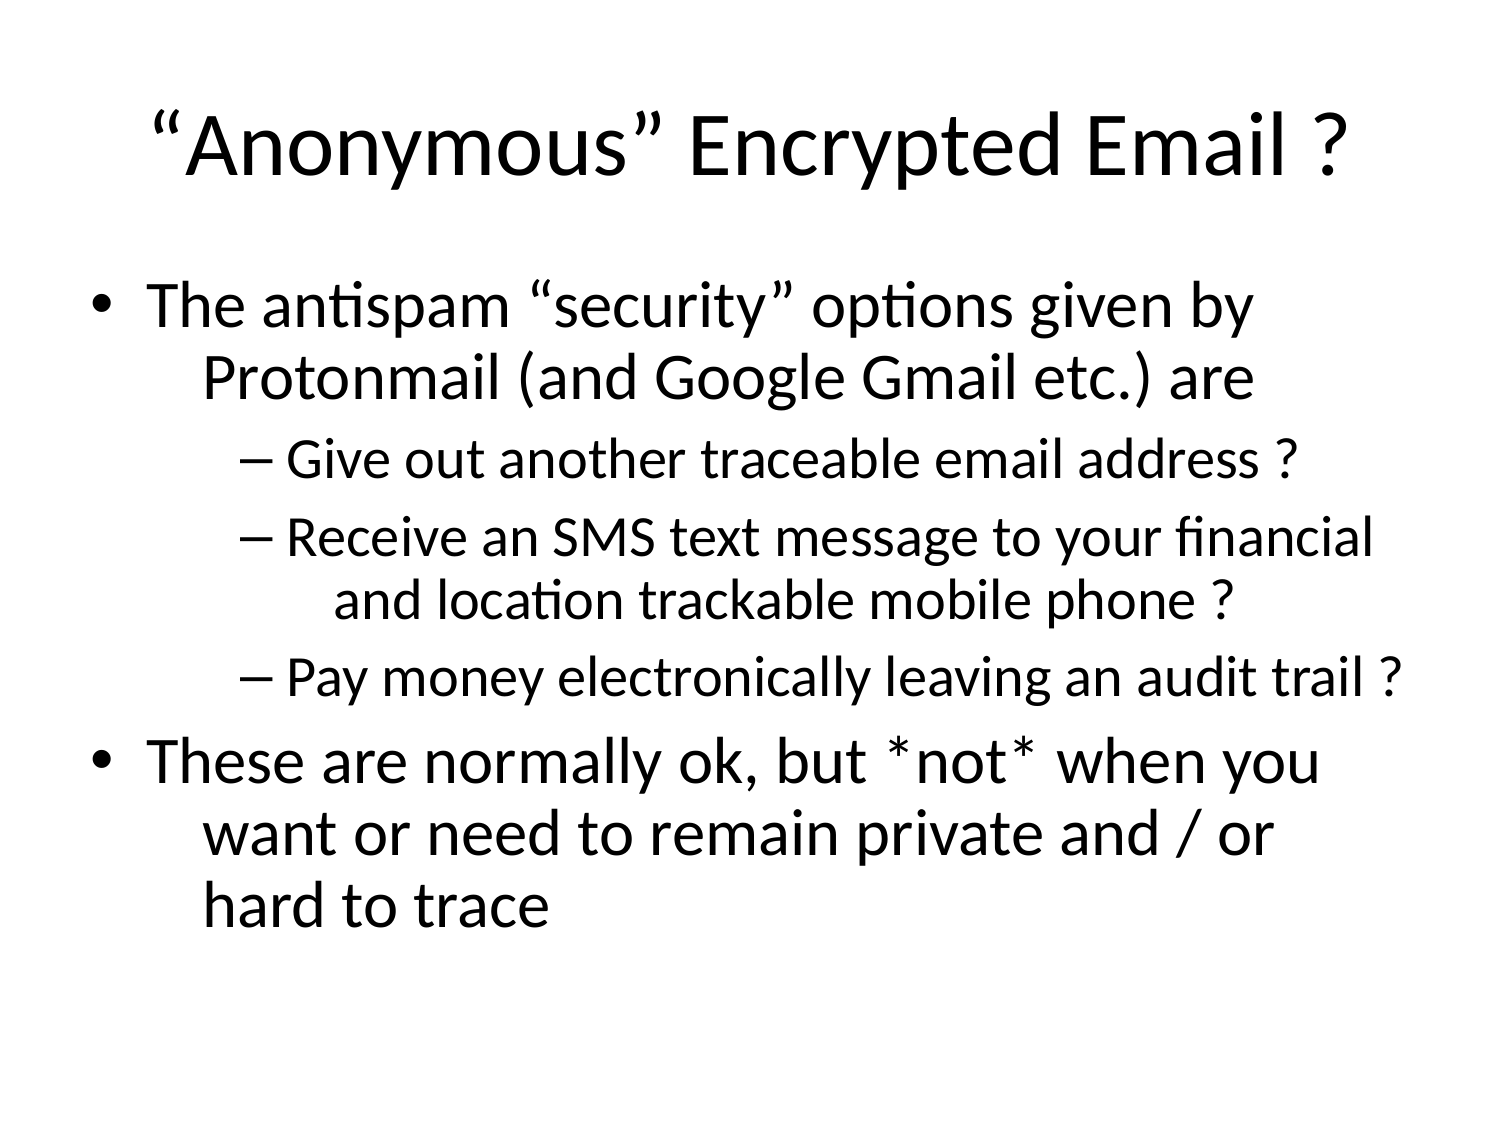

# “Anonymous” Encrypted Email ?
The antispam “security” options given by Protonmail (and Google Gmail etc.) are
Give out another traceable email address ?
Receive an SMS text message to your financial and location trackable mobile phone ?
Pay money electronically leaving an audit trail ?
These are normally ok, but *not* when you want or need to remain private and / or hard to trace